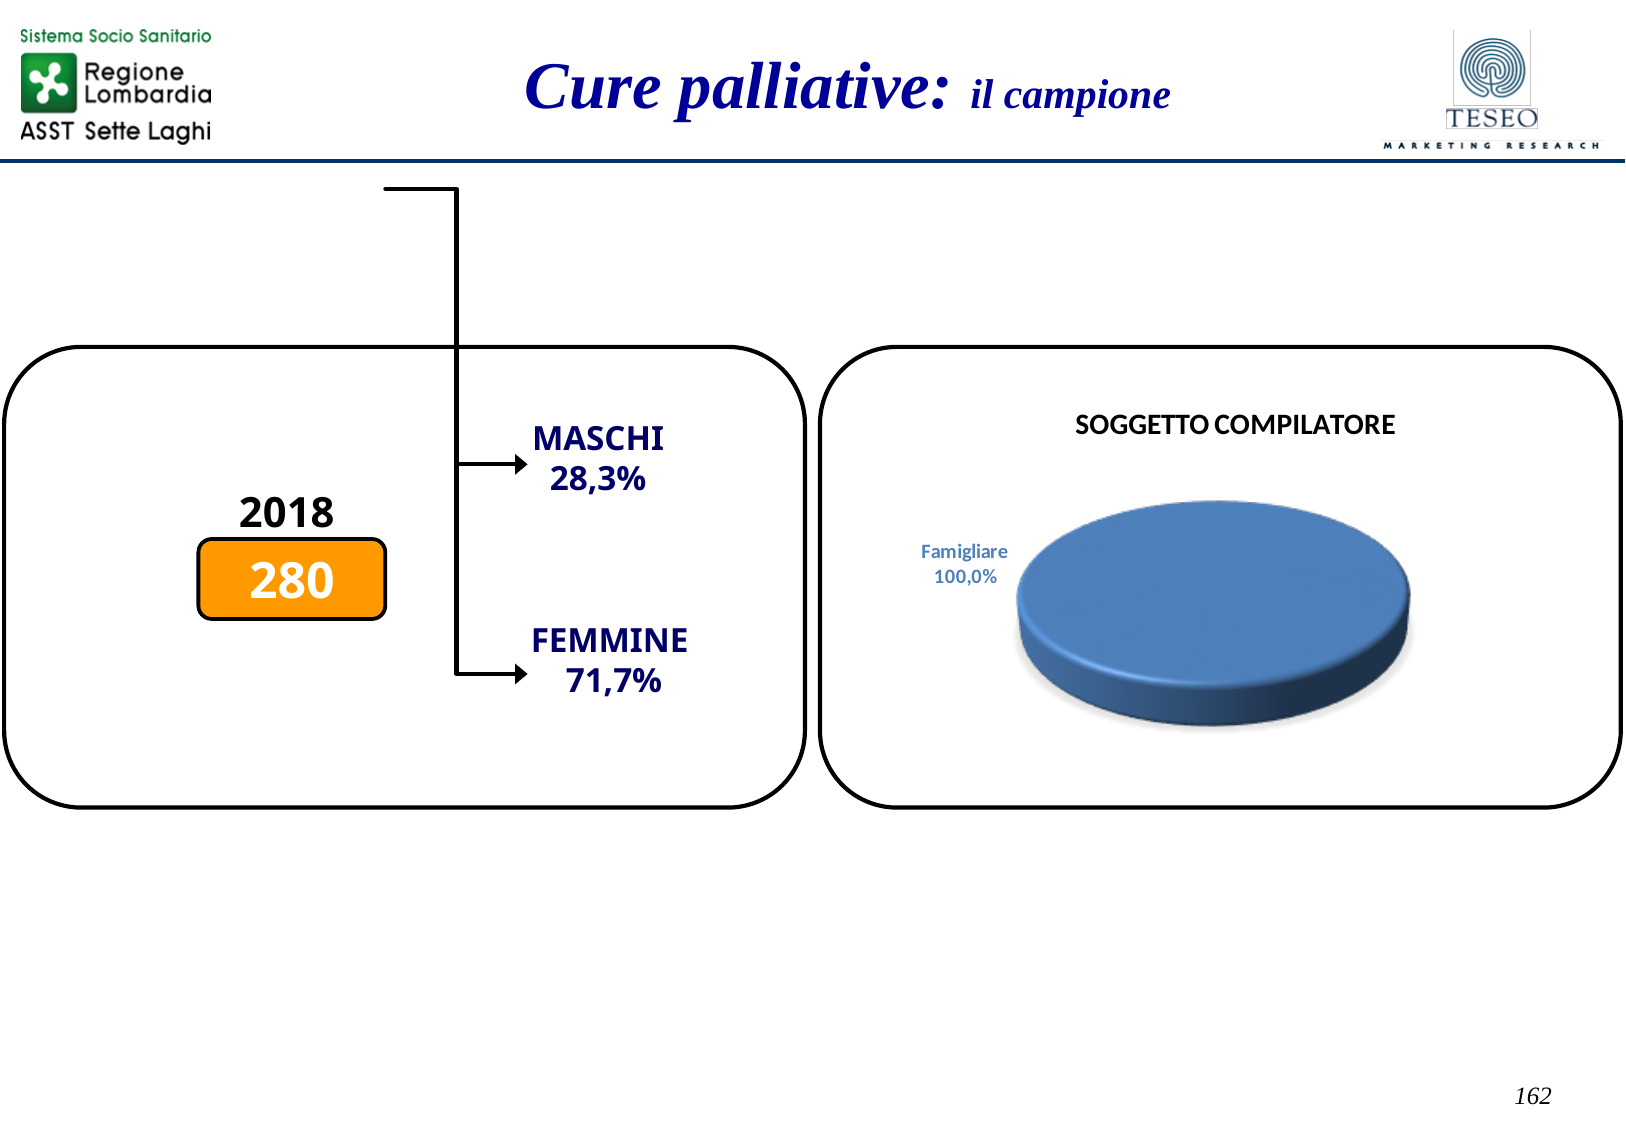

Cure palliative: il campione
MASCHI
28,3%
2018
280
FEMMINE
71,7%